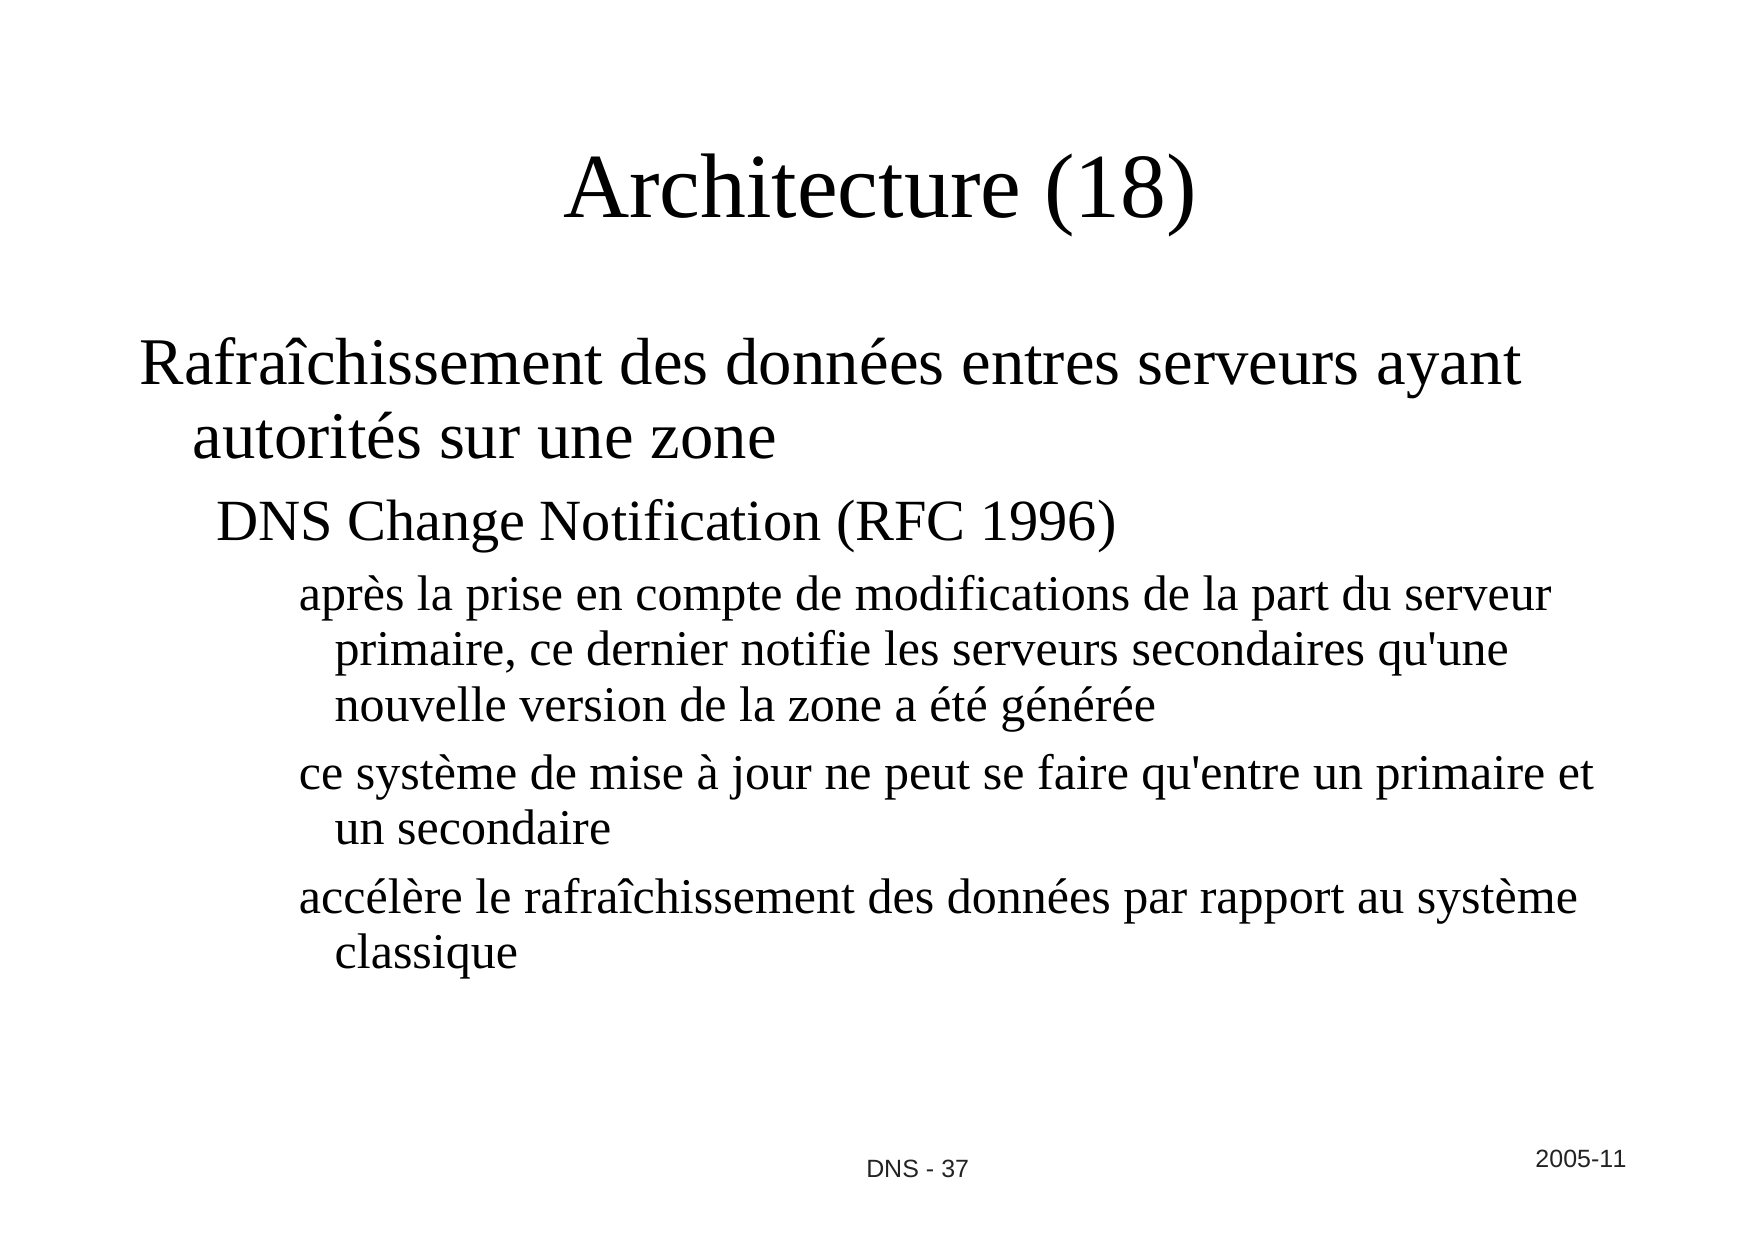

# Architecture (18)
Rafraîchissement des données entres serveurs ayant autorités sur une zone
DNS Change Notification (RFC 1996)
après la prise en compte de modifications de la part du serveur primaire, ce dernier notifie les serveurs secondaires qu'une nouvelle version de la zone a été générée
ce système de mise à jour ne peut se faire qu'entre un primaire et un secondaire
accélère le rafraîchissement des données par rapport au système classique